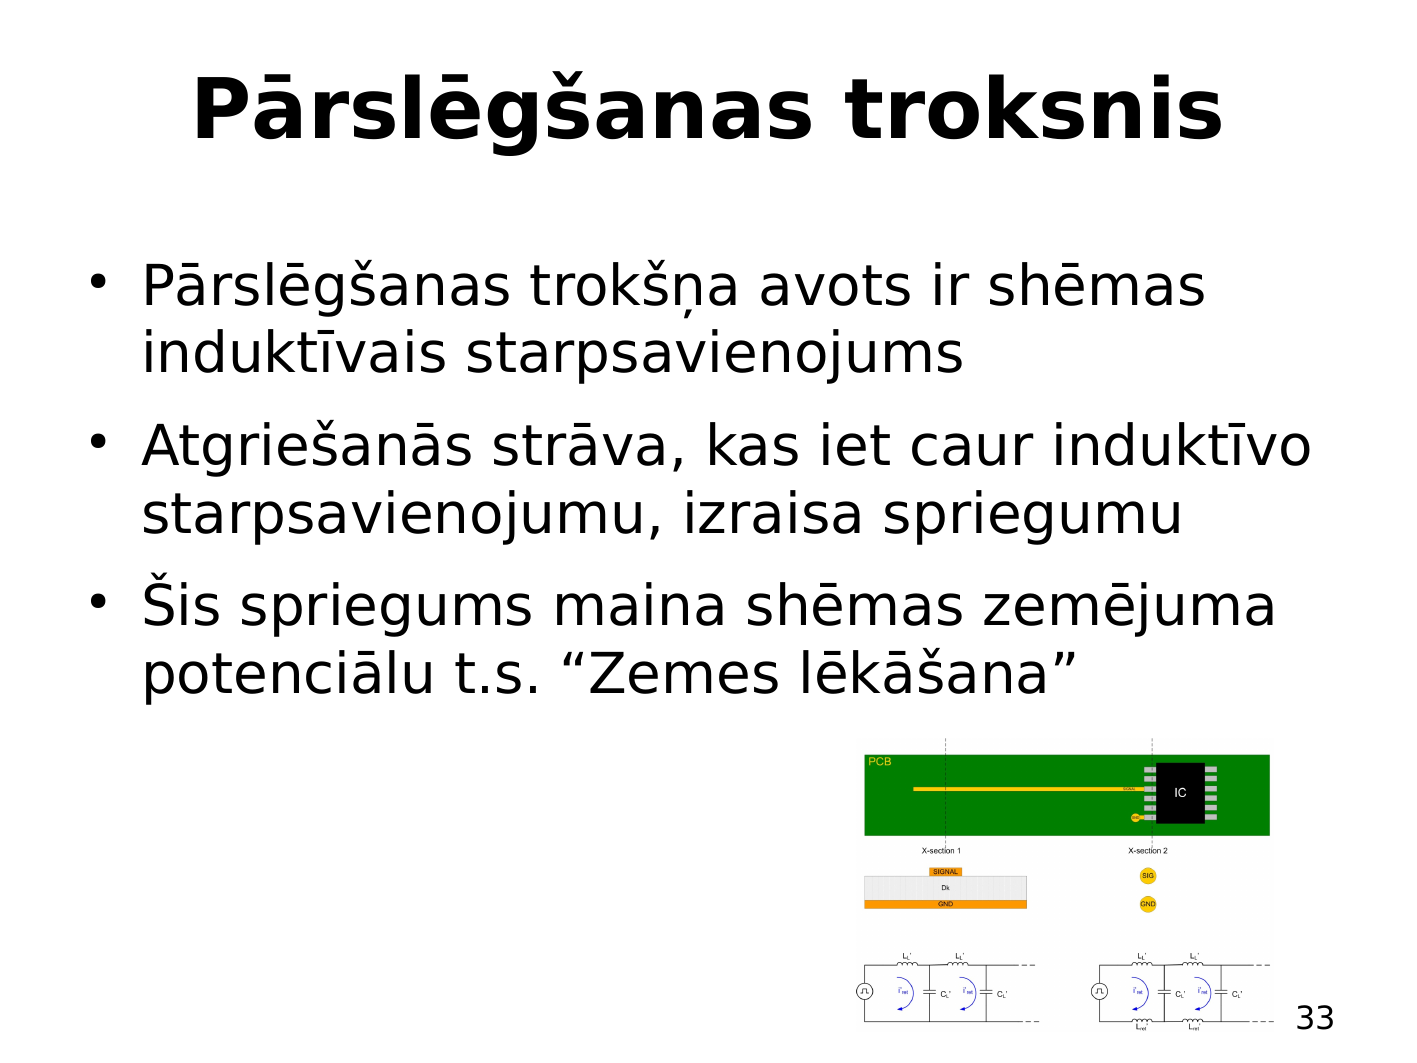

# Pārslēgšanas troksnis
Pārslēgšanas trokšņa avots ir shēmas induktīvais starpsavienojums
Atgriešanās strāva, kas iet caur induktīvo starpsavienojumu, izraisa spriegumu
Šis spriegums maina shēmas zemējuma potenciālu t.s. “Zemes lēkāšana”